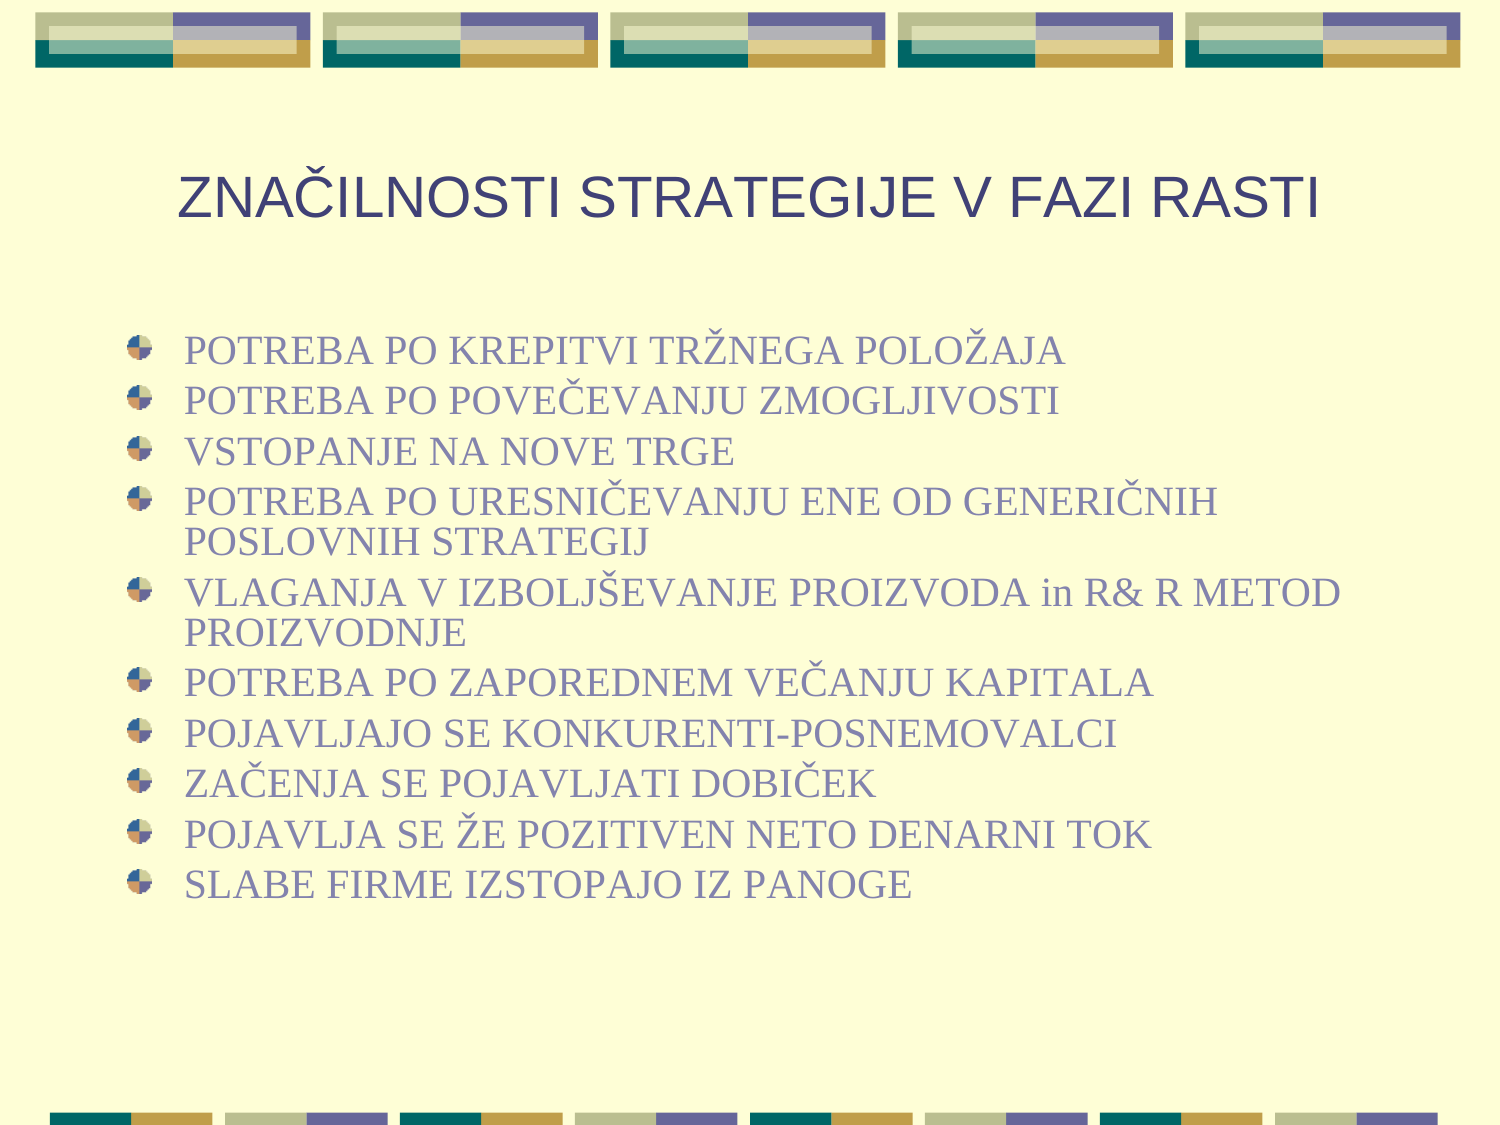

# ZNAČILNOSTI STRATEGIJE V FAZI RASTI
POTREBA PO KREPITVI TRŽNEGA POLOŽAJA
POTREBA PO POVEČEVANJU ZMOGLJIVOSTI
VSTOPANJE NA NOVE TRGE
POTREBA PO URESNIČEVANJU ENE OD GENERIČNIH POSLOVNIH STRATEGIJ
VLAGANJA V IZBOLJŠEVANJE PROIZVODA in R& R METOD PROIZVODNJE
POTREBA PO ZAPOREDNEM VEČANJU KAPITALA
POJAVLJAJO SE KONKURENTI-POSNEMOVALCI
ZAČENJA SE POJAVLJATI DOBIČEK
POJAVLJA SE ŽE POZITIVEN NETO DENARNI TOK
SLABE FIRME IZSTOPAJO IZ PANOGE